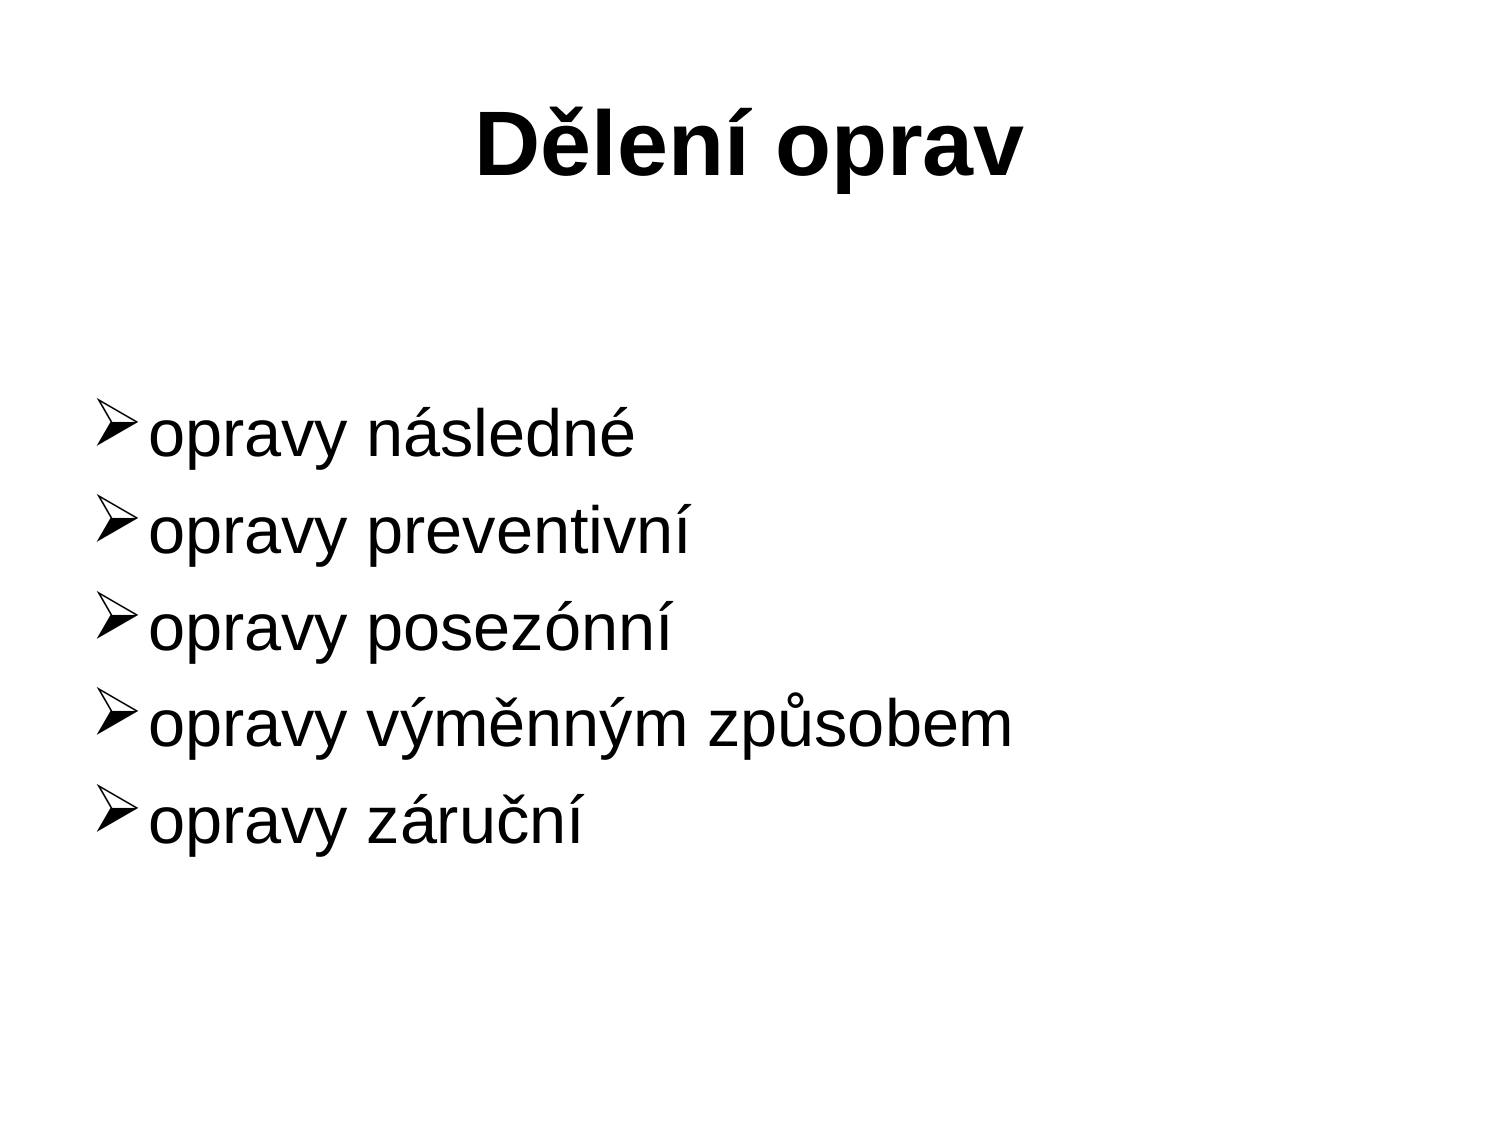

# Dělení oprav
opravy následné
opravy preventivní
opravy posezónní
opravy výměnným způsobem
opravy záruční